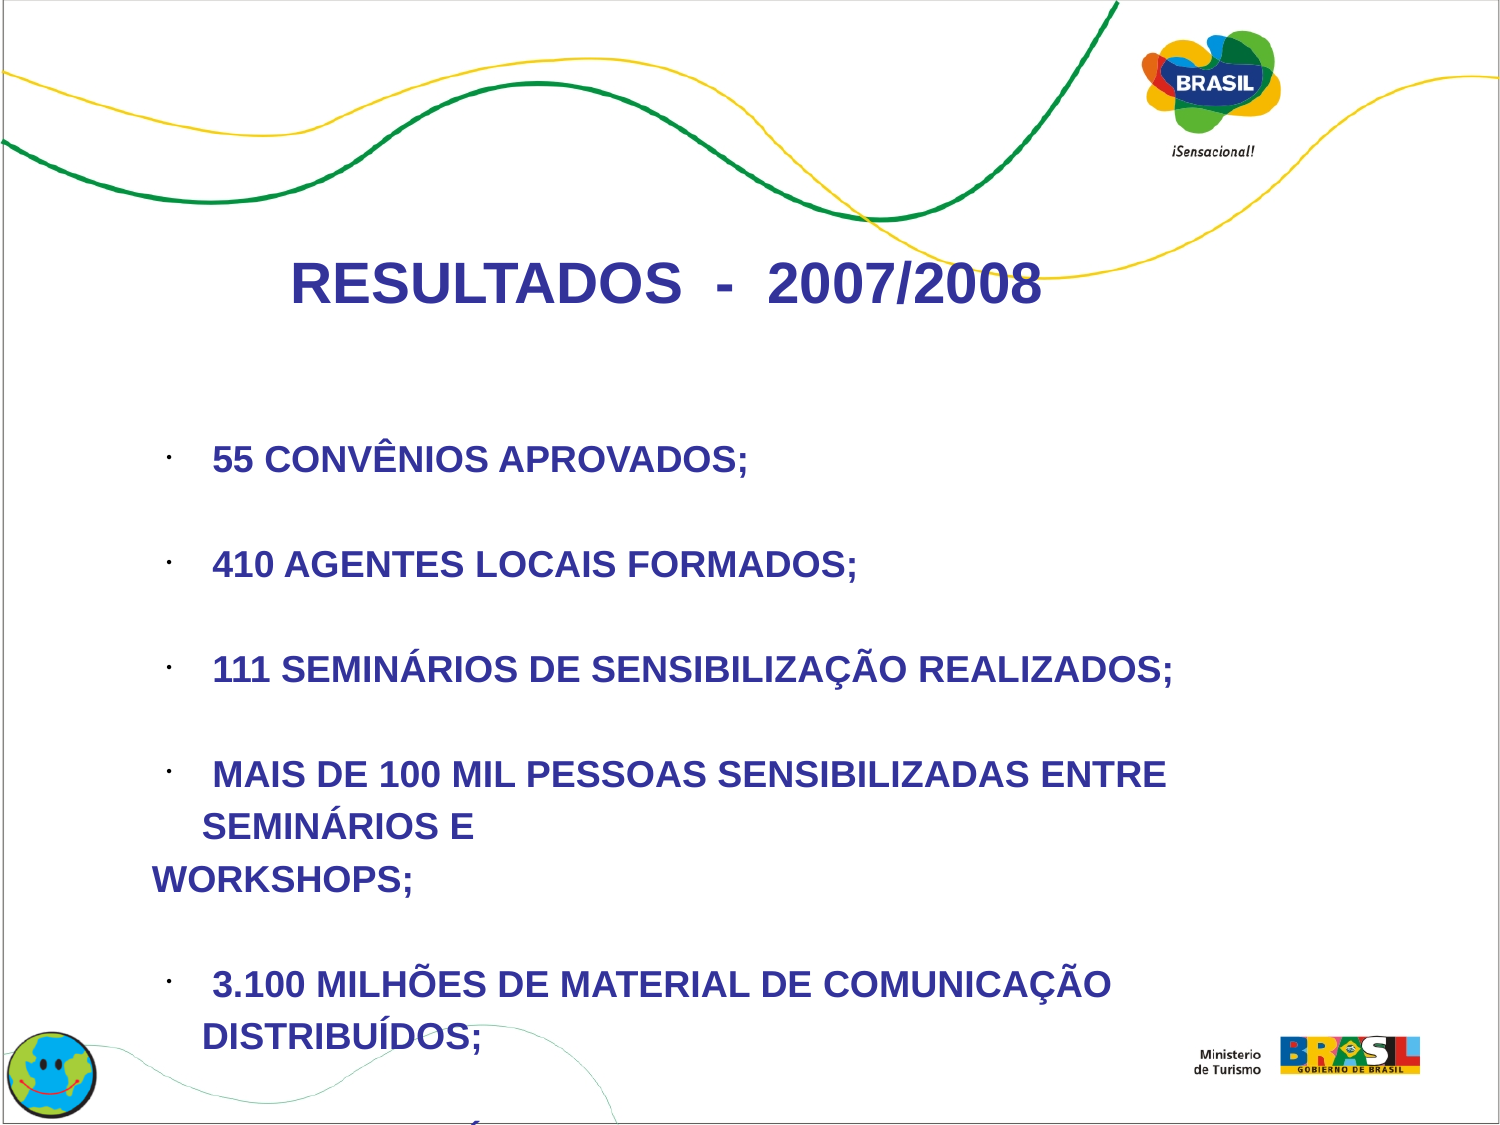

RESULTADOS - 2007/2008
 55 CONVÊNIOS APROVADOS;
 410 AGENTES LOCAIS FORMADOS;
 111 SEMINÁRIOS DE SENSIBILIZAÇÃO REALIZADOS;
 MAIS DE 100 MIL PESSOAS SENSIBILIZADAS ENTRE SEMINÁRIOS E
 WORKSHOPS;
 3.100 MILHÕES DE MATERIAL DE COMUNICAÇÃO DISTRIBUÍDOS;
 1 DOCUMENTÁRIO E 2 FILMES: DE 1’ E 2 SPOTS DE 30’’.